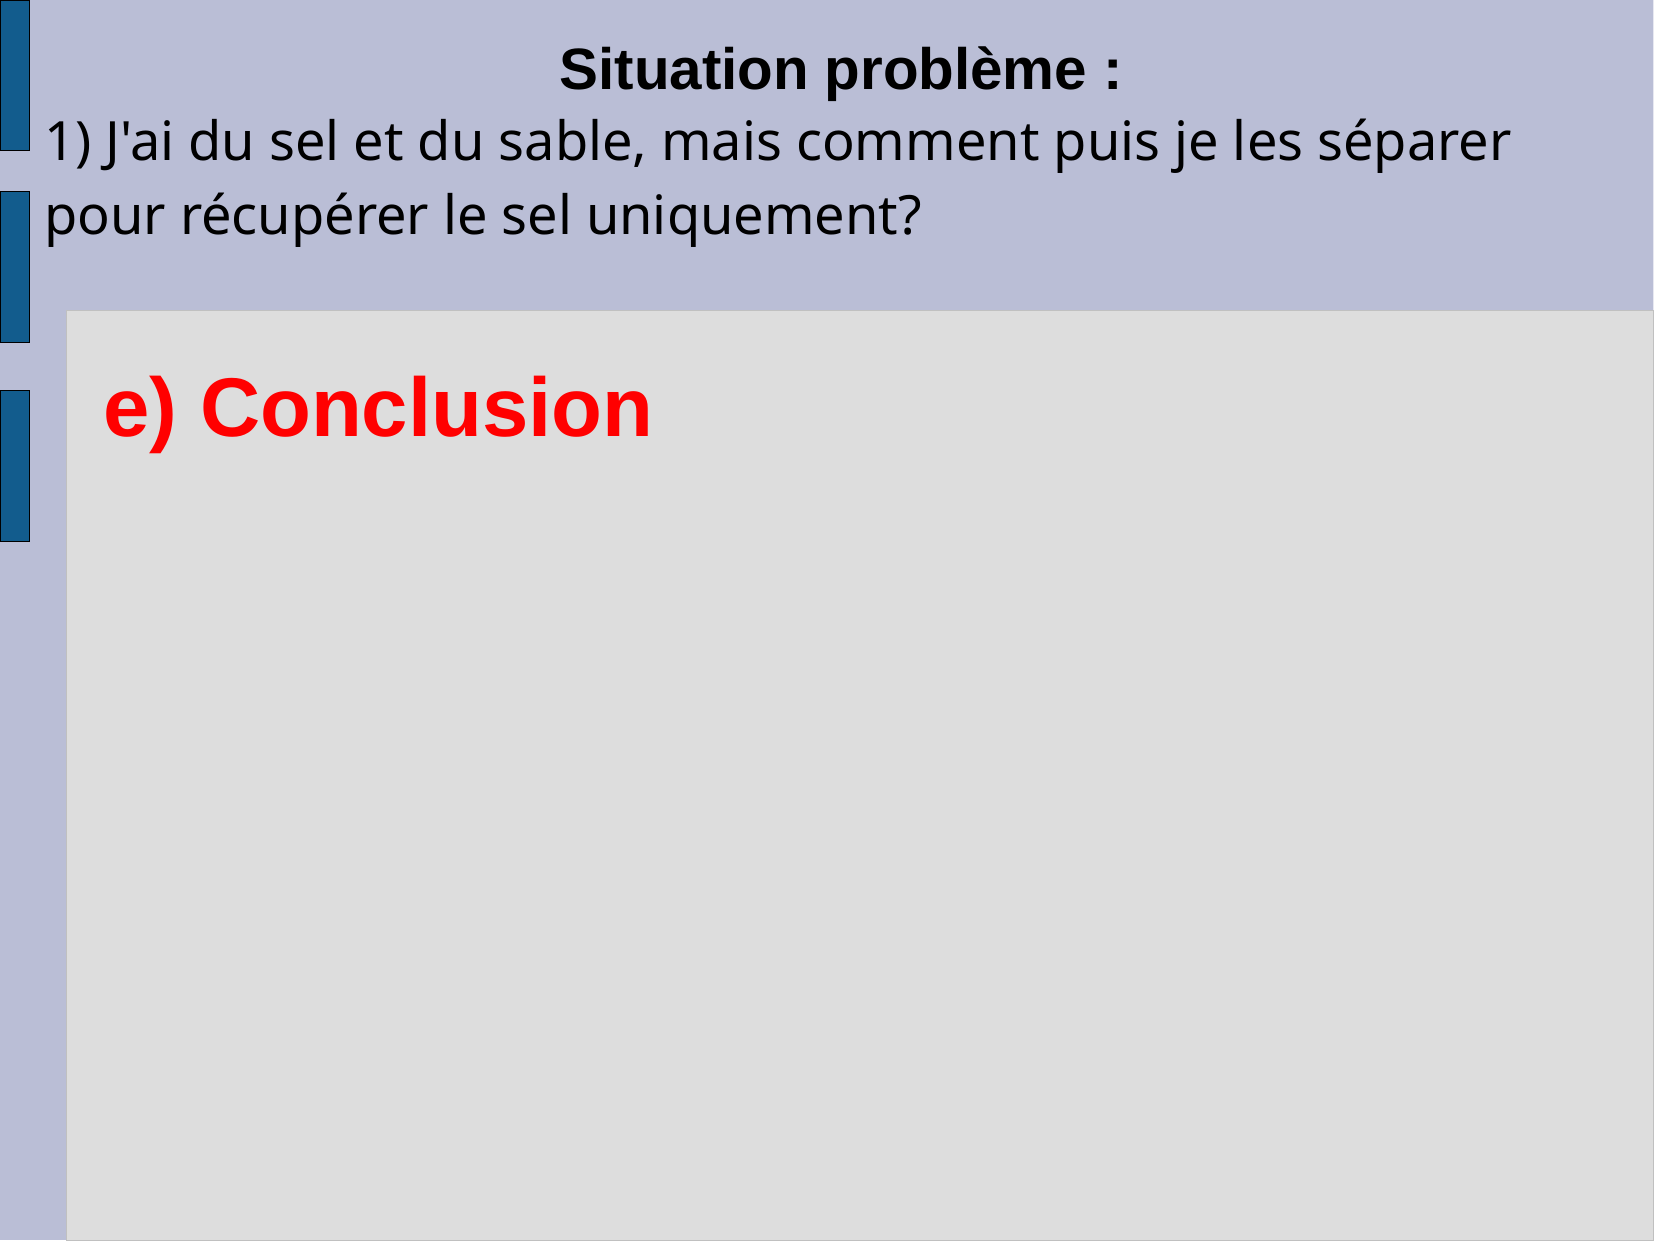

Situation problème :
1) J'ai du sel et du sable, mais comment puis je les séparer pour récupérer le sel uniquement?
e) Conclusion